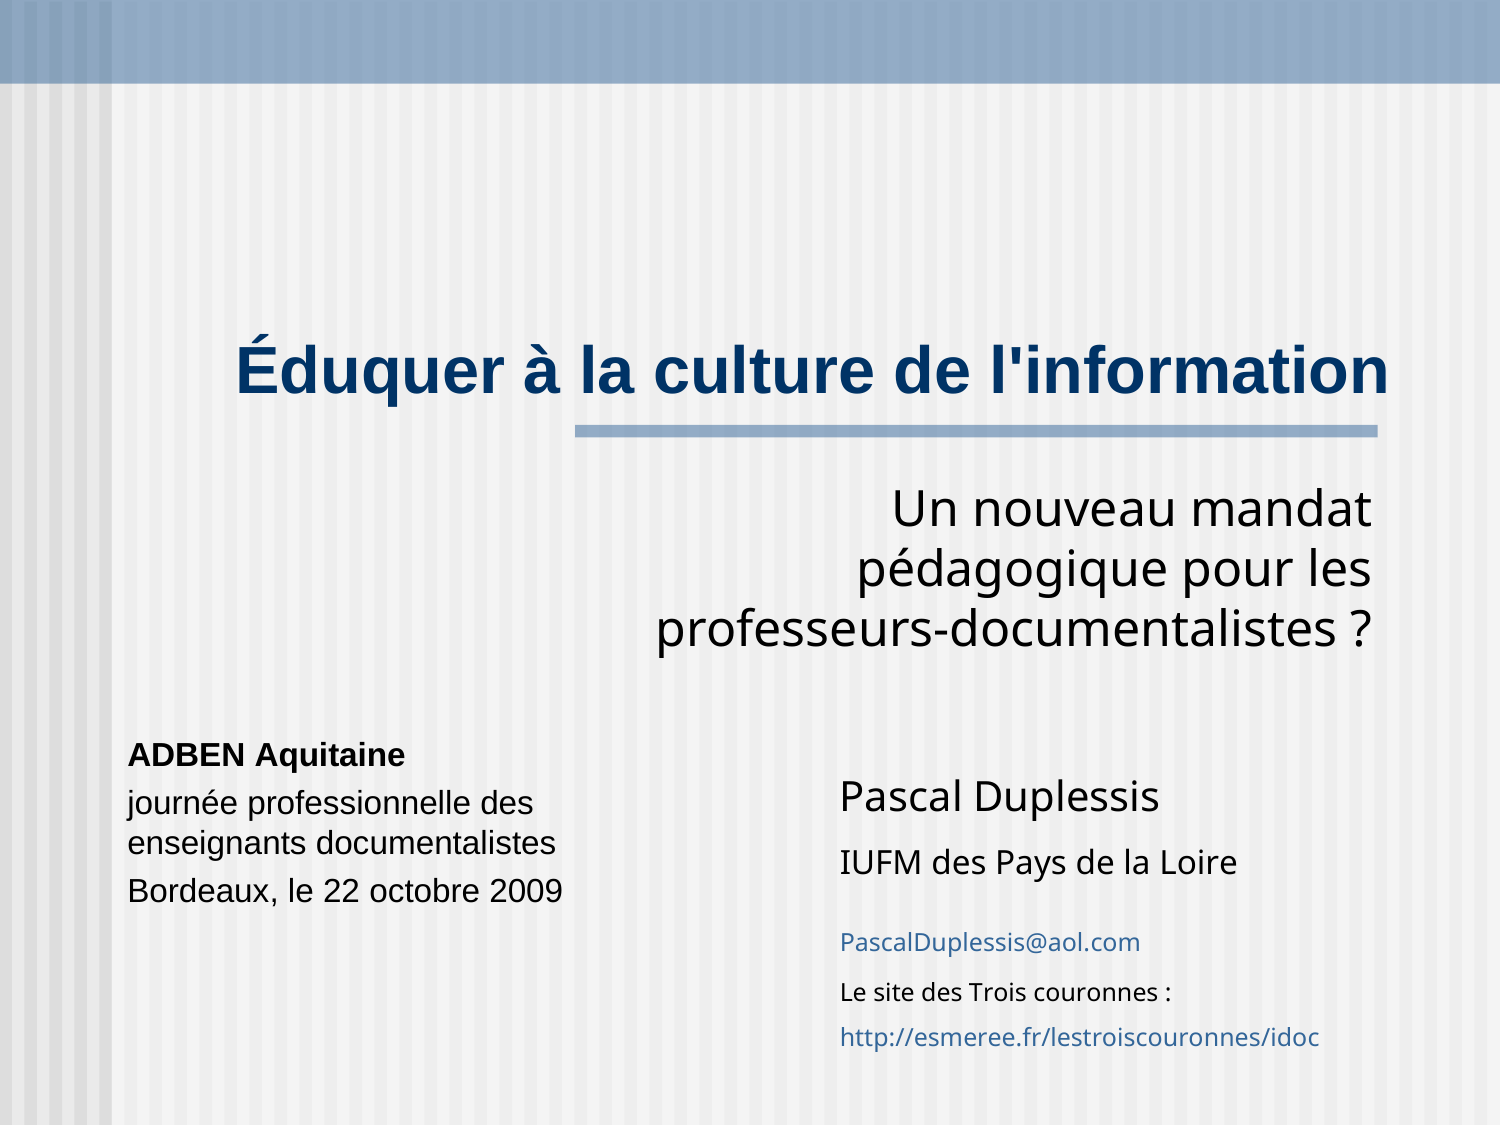

# Éduquer à la culture de l'information
Un nouveau mandat pédagogique pour les professeurs-documentalistes ?
ADBEN Aquitaine
journée professionnelle des enseignants documentalistes
Bordeaux, le 22 octobre 2009
Pascal Duplessis
IUFM des Pays de la Loire
PascalDuplessis@aol.com
Le site des Trois couronnes :
http://esmeree.fr/lestroiscouronnes/idoc